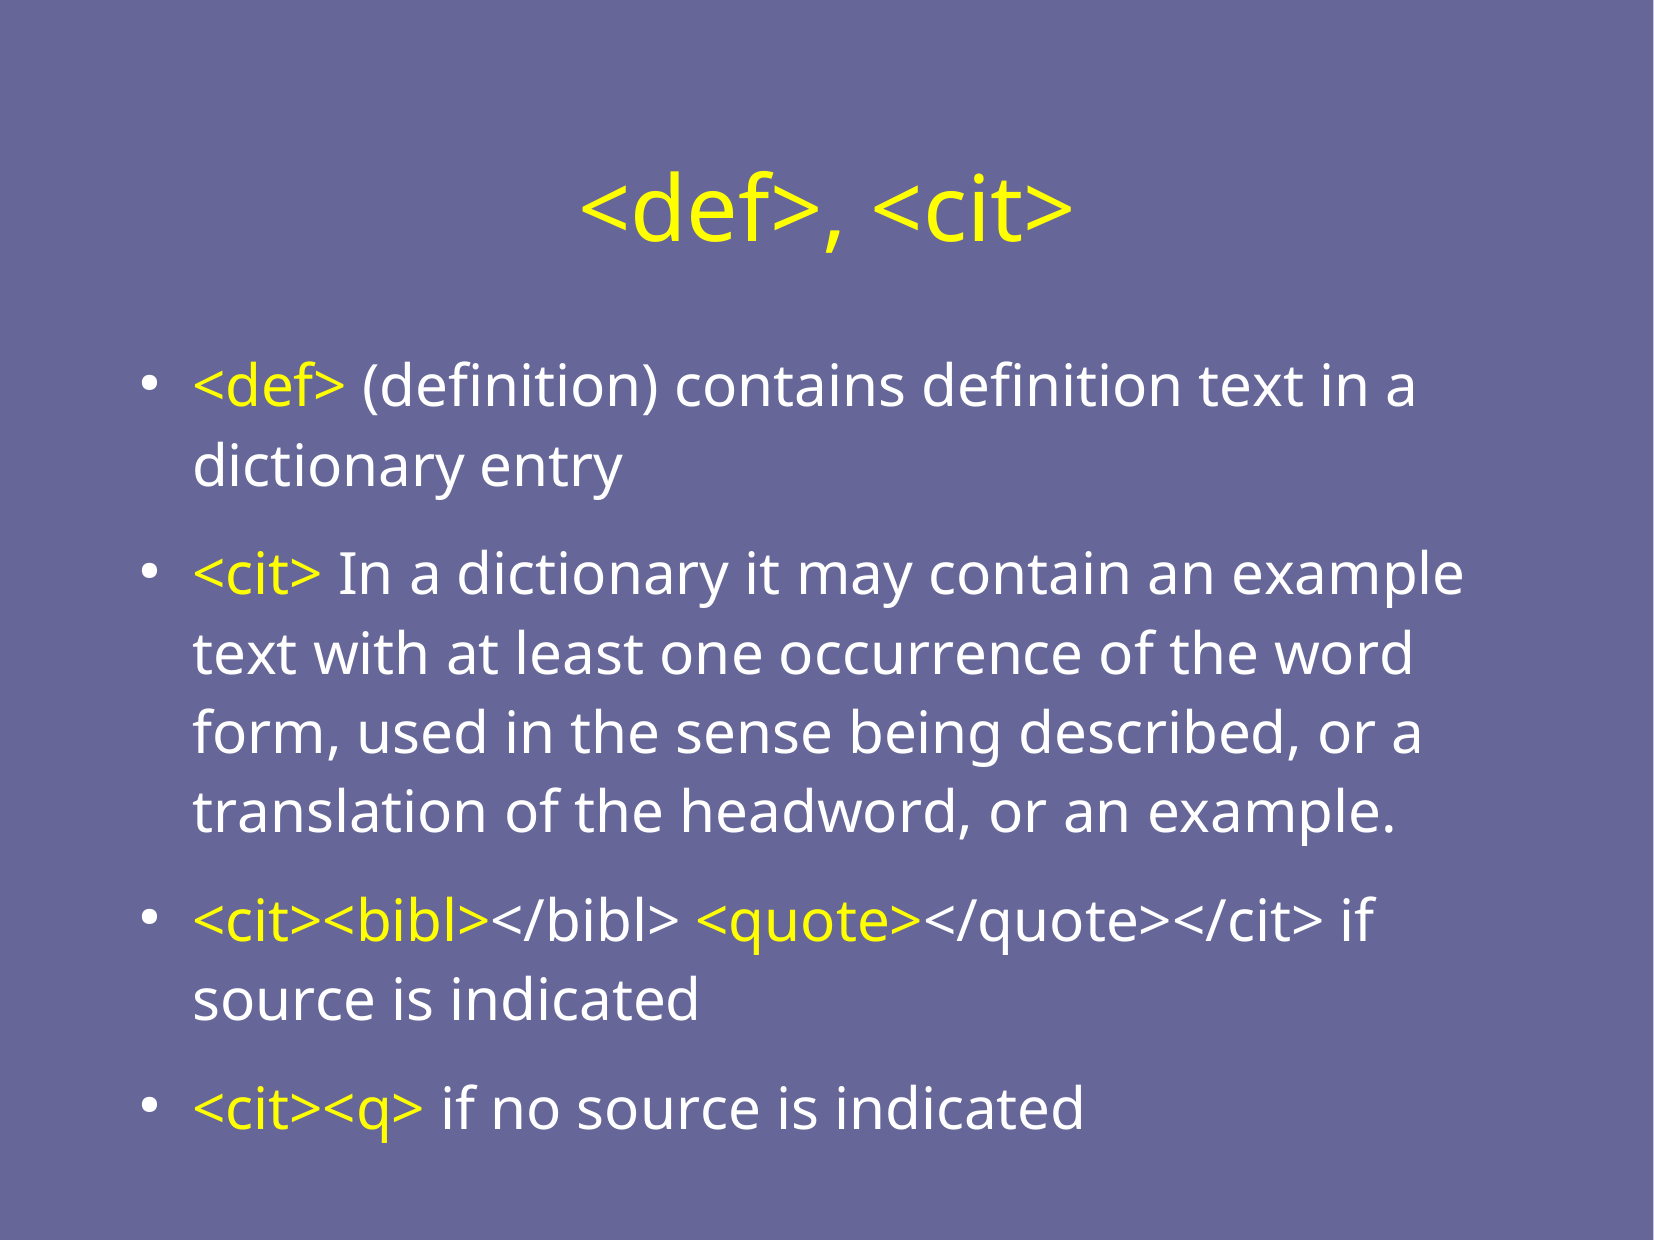

# <def>, <cit>
<def> (definition) contains definition text in a dictionary entry
<cit> In a dictionary it may contain an example text with at least one occurrence of the word form, used in the sense being described, or a translation of the headword, or an example.
<cit><bibl></bibl> <quote></quote></cit> if source is indicated
<cit><q> if no source is indicated